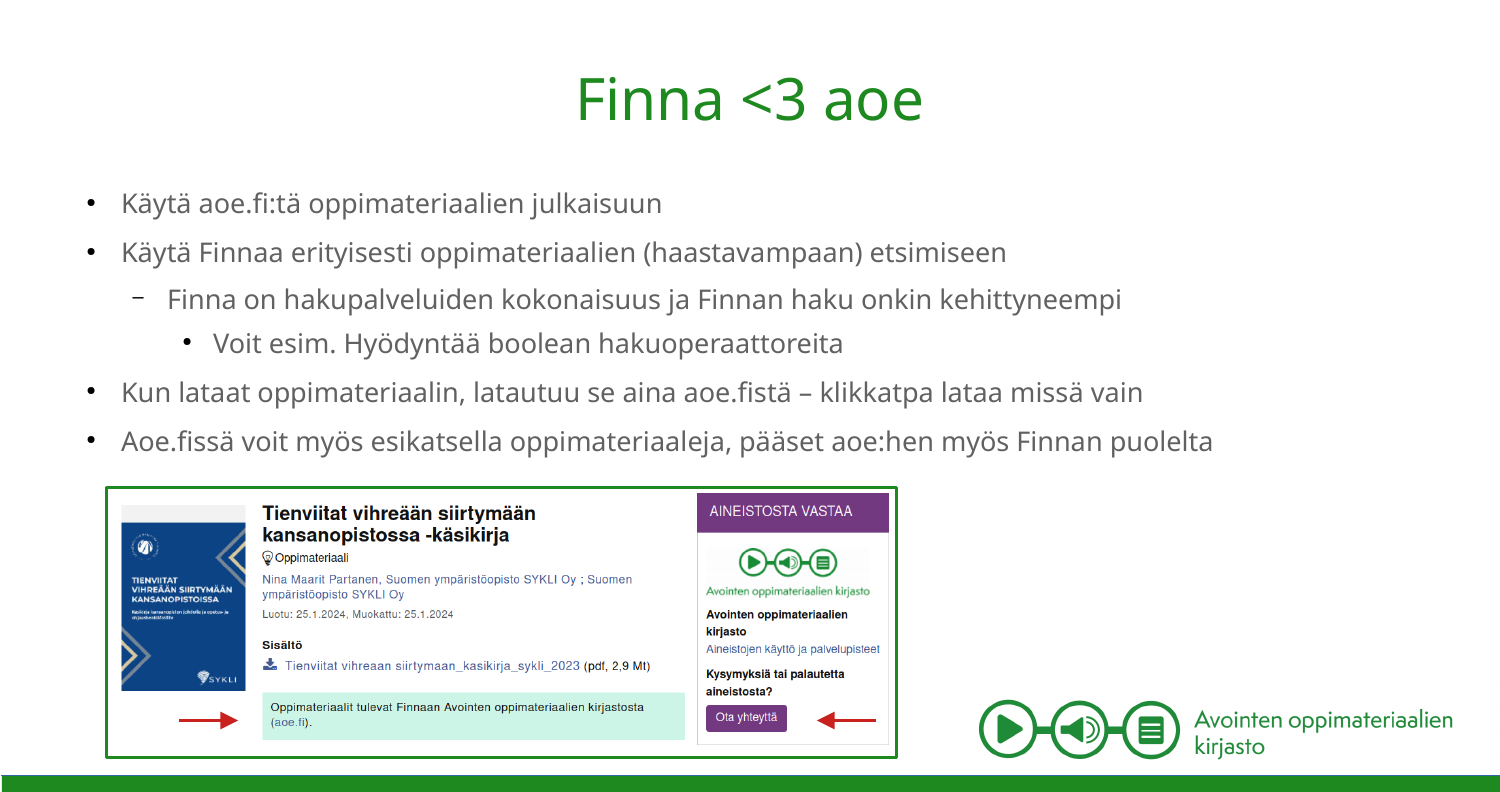

Finna <3 aoe
# Käytä aoe.fi:tä oppimateriaalien julkaisuun
Käytä Finnaa erityisesti oppimateriaalien (haastavampaan) etsimiseen
Finna on hakupalveluiden kokonaisuus ja Finnan haku onkin kehittyneempi
Voit esim. Hyödyntää boolean hakuoperaattoreita
Kun lataat oppimateriaalin, latautuu se aina aoe.fistä – klikkatpa lataa missä vain
Aoe.fissä voit myös esikatsella oppimateriaaleja, pääset aoe:hen myös Finnan puolelta